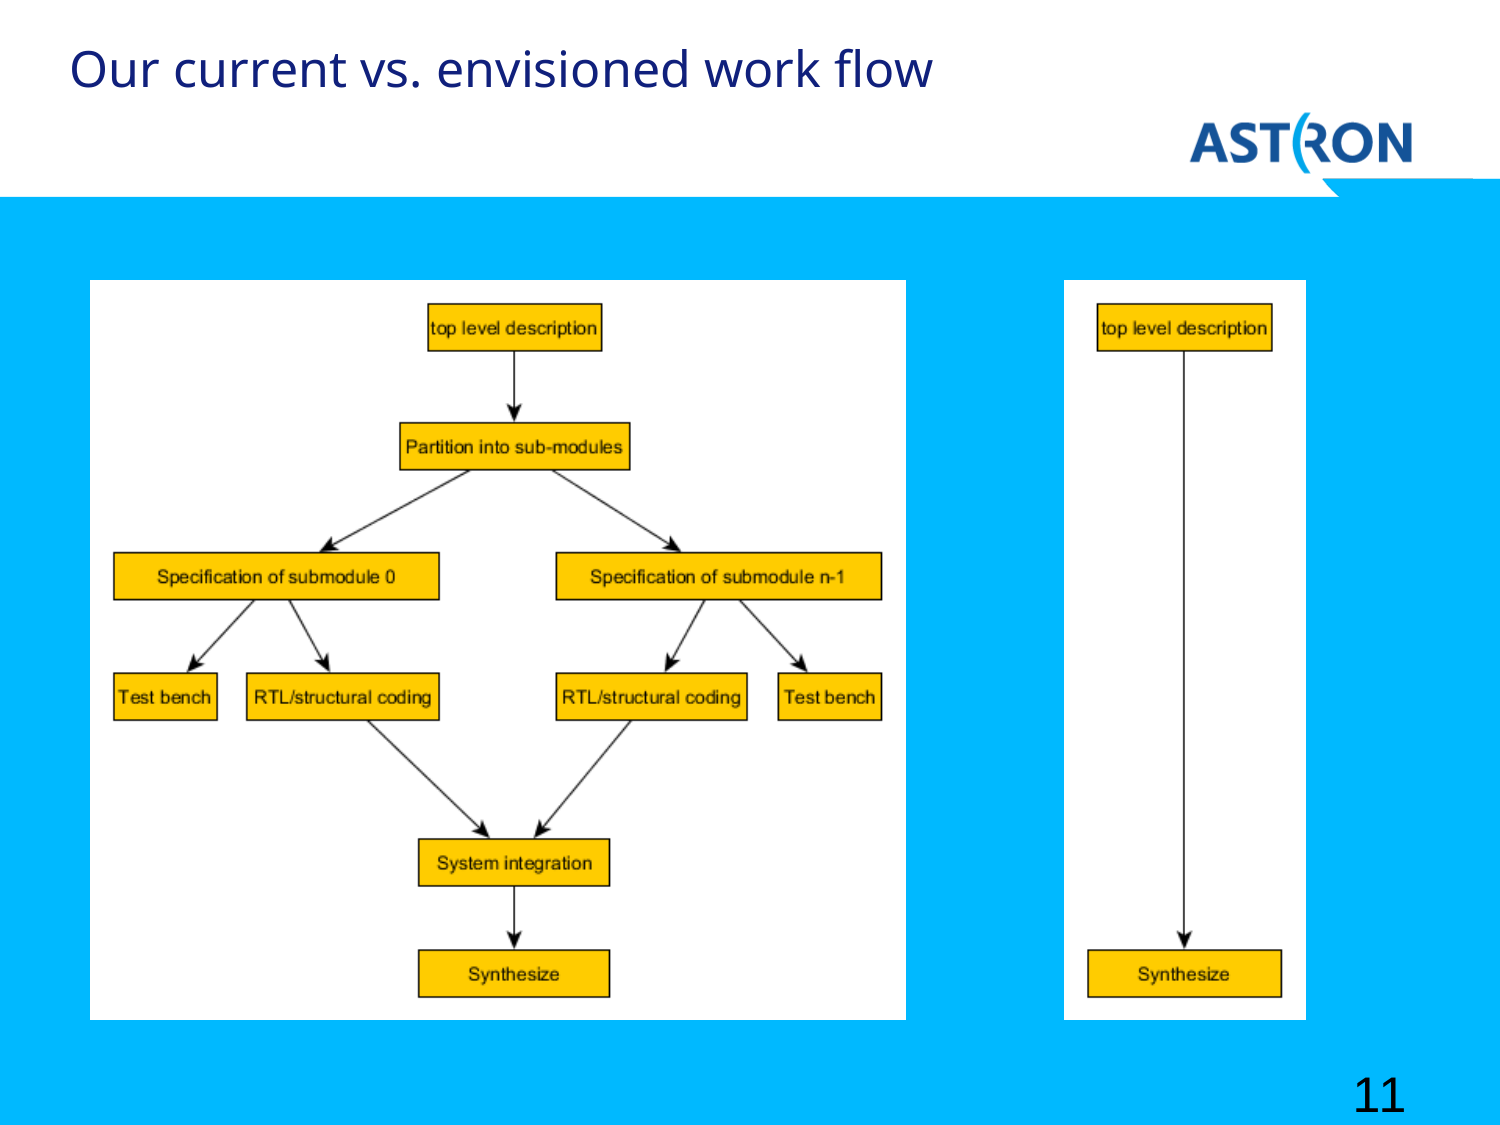

# Our current vs. envisioned work flow
11